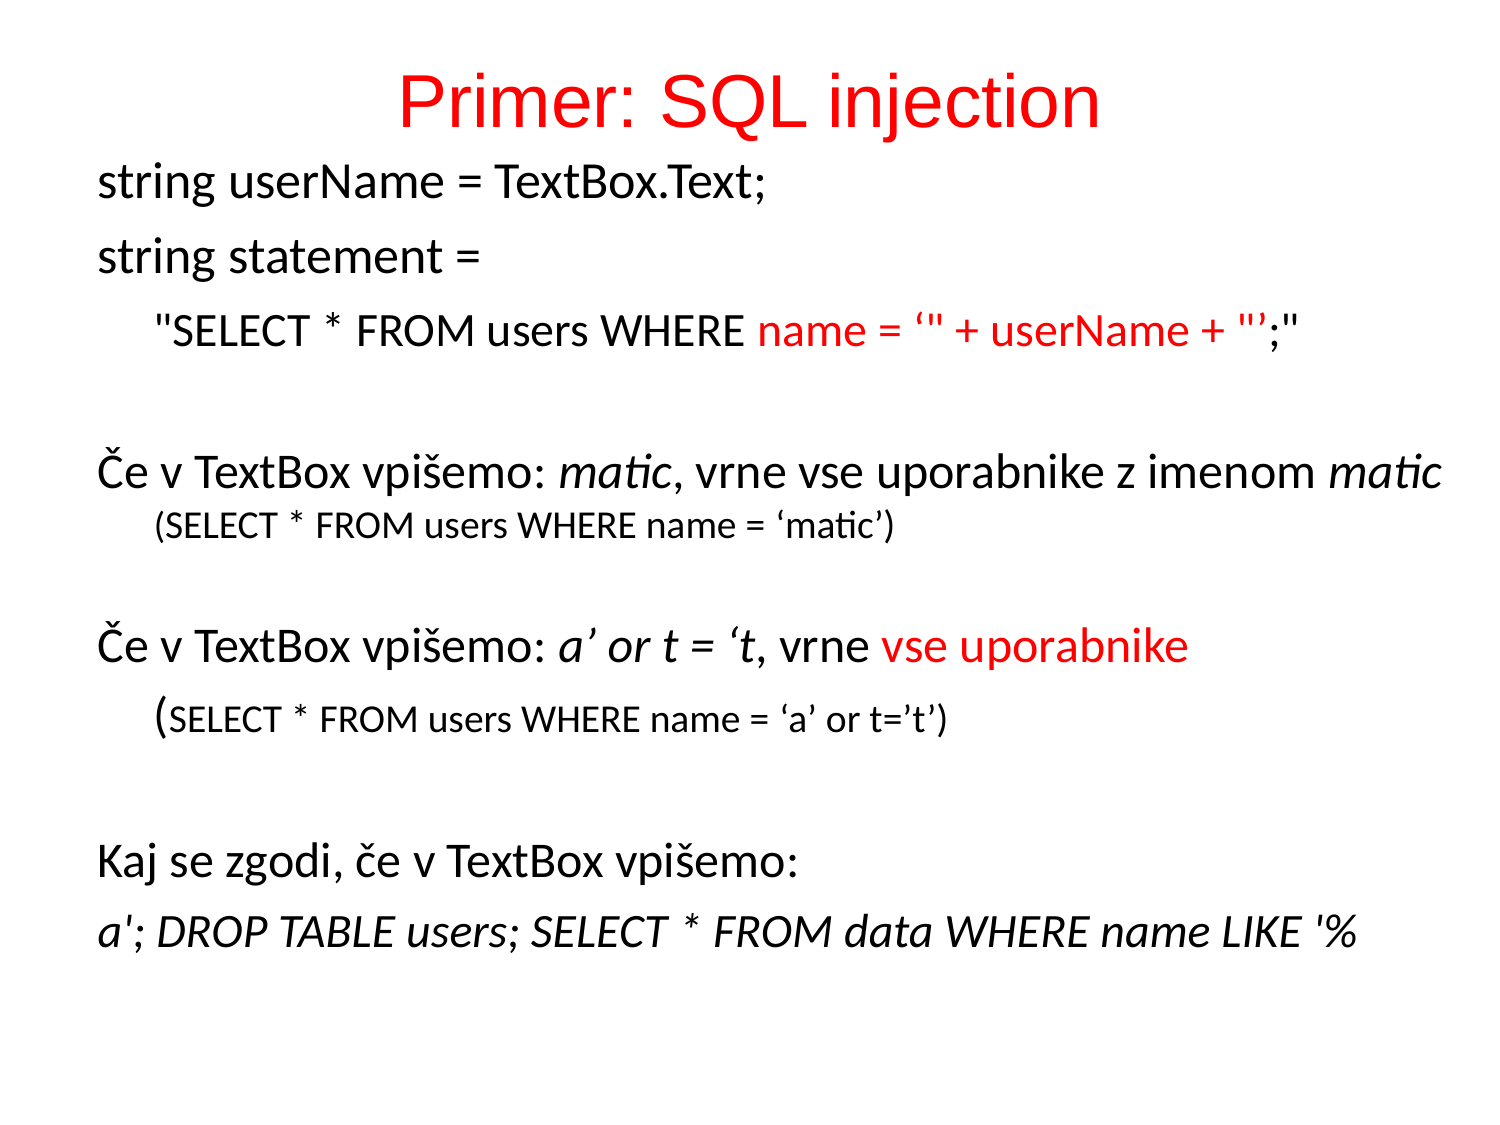

# Primer: SQL injection
string userName = TextBox.Text;
string statement =
	"SELECT * FROM users WHERE name = ‘" + userName + "’;"
Če v TextBox vpišemo: matic, vrne vse uporabnike z imenom matic (SELECT * FROM users WHERE name = ‘matic’)
Če v TextBox vpišemo: a’ or t = ‘t, vrne vse uporabnike
	(SELECT * FROM users WHERE name = ‘a’ or t=’t’)
Kaj se zgodi, če v TextBox vpišemo:
a'; DROP TABLE users; SELECT * FROM data WHERE name LIKE '%